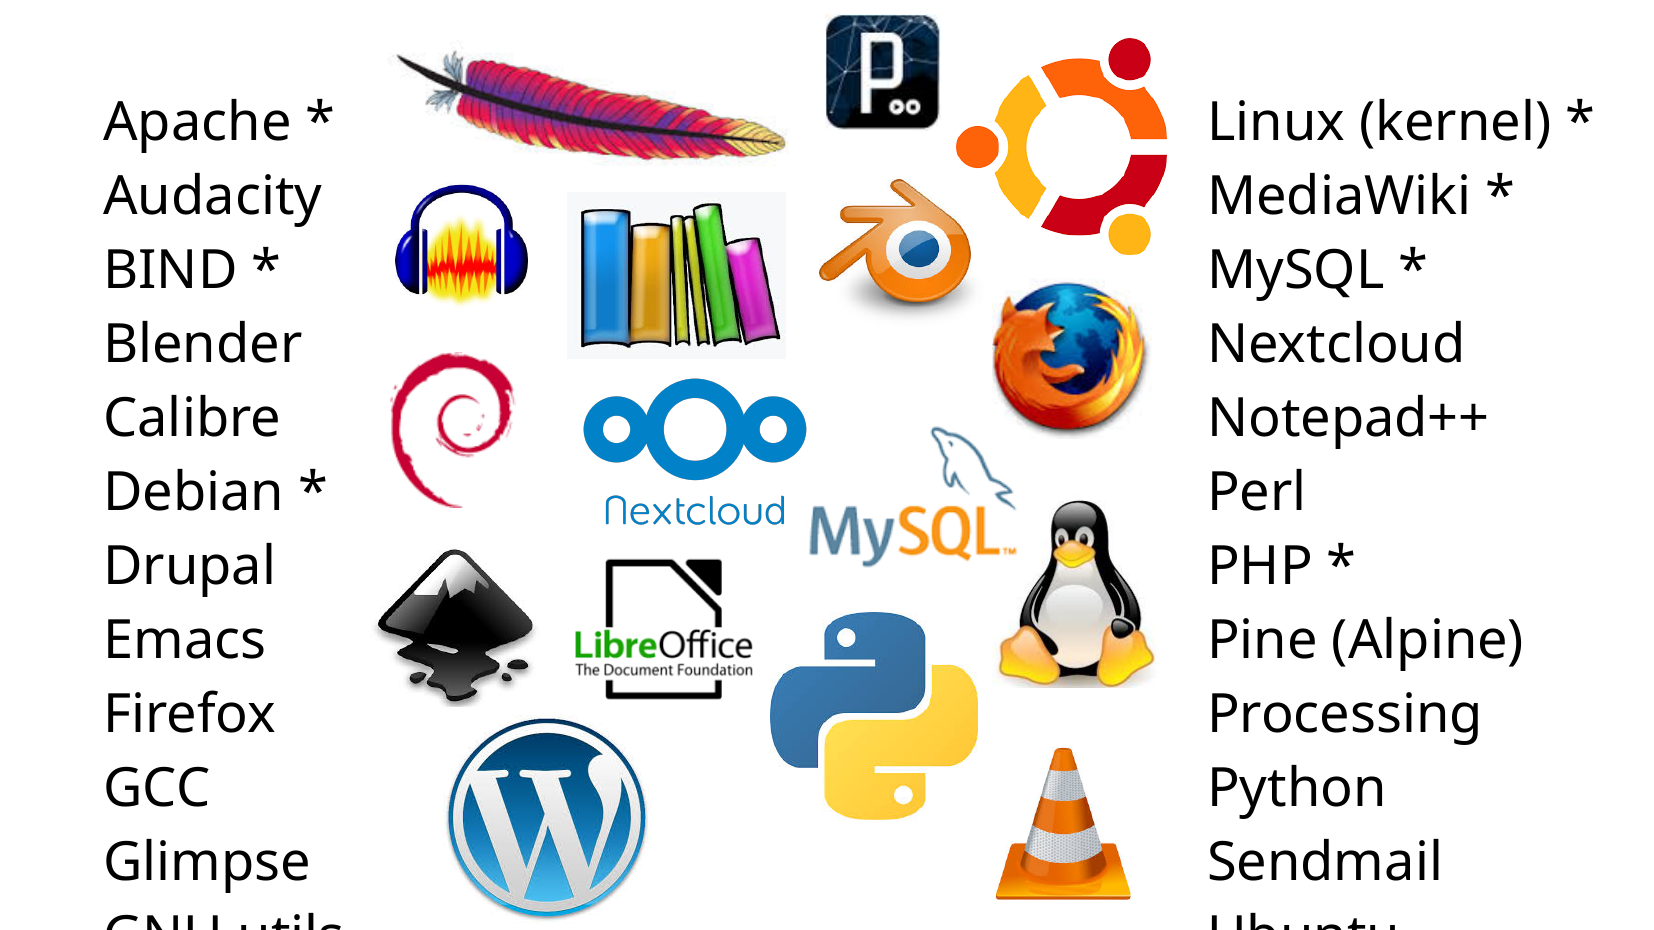

Apache *
Audacity
BIND *
Blender
Calibre
Debian *
Drupal
Emacs
Firefox
GCC
Glimpse
GNU utils
Inkscape
LibreOffice *
Linux (kernel) *
MediaWiki *
MySQL *
Nextcloud
Notepad++
Perl
PHP *
Pine (Alpine)
Processing
Python
Sendmail
Ubuntu
VLC
WordPress *